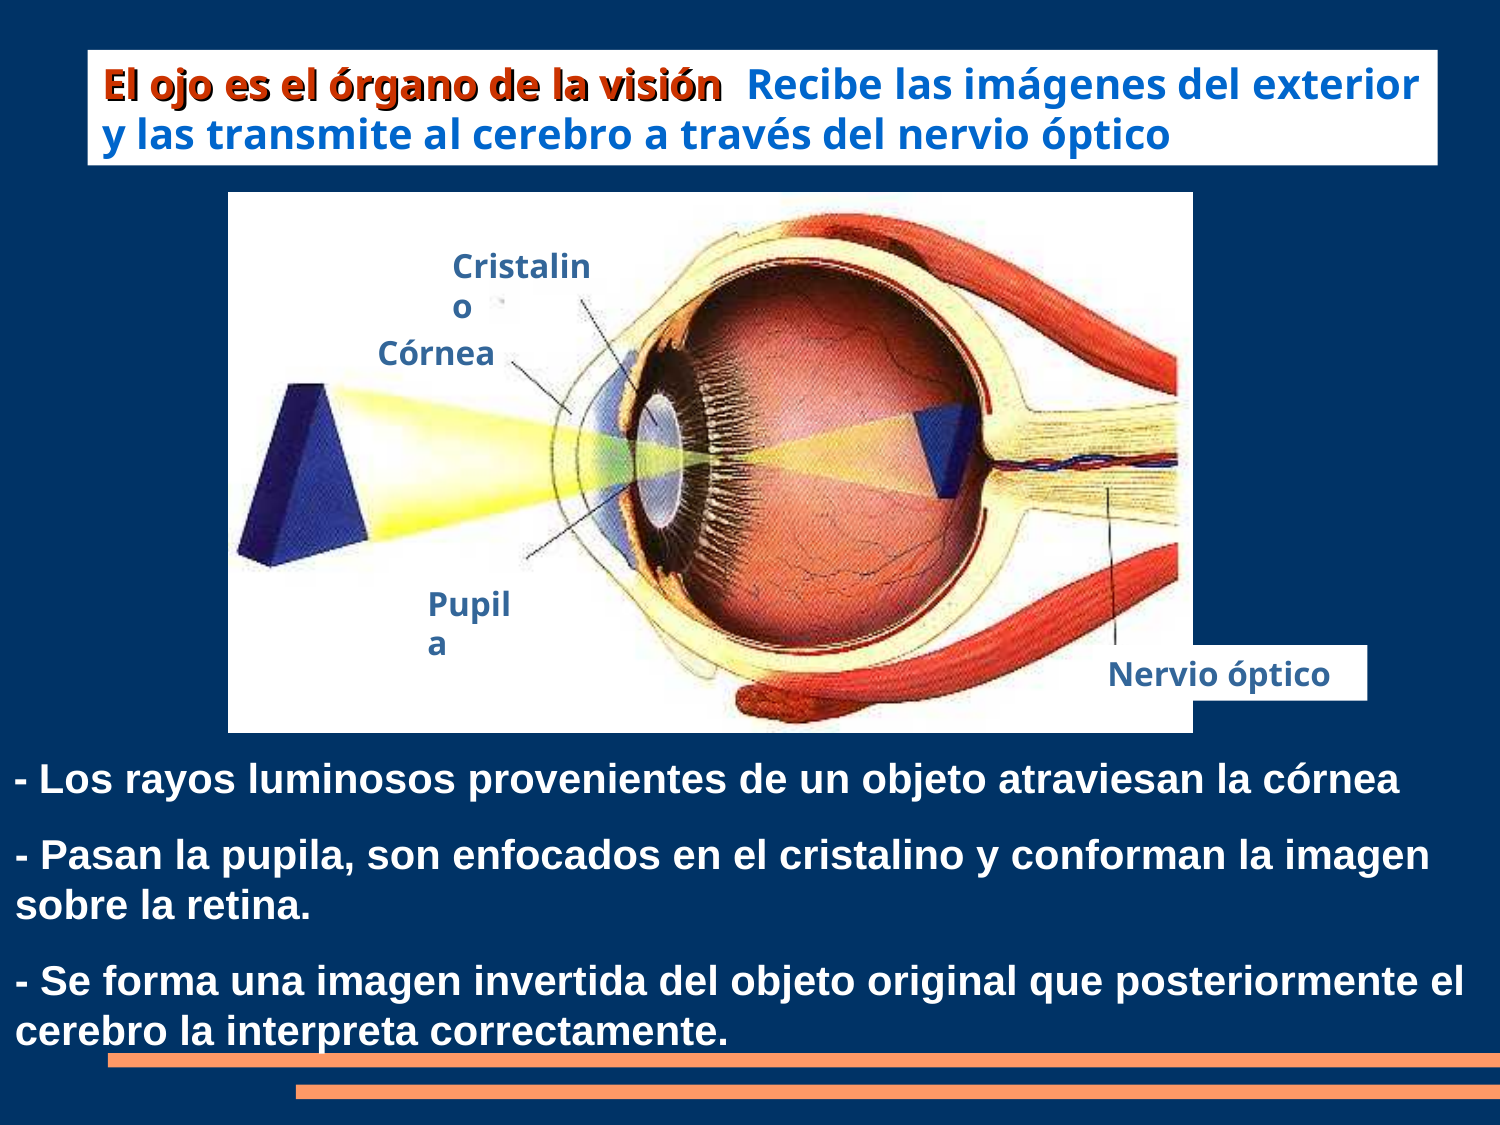

El ojo es el órgano de la visión: Recibe las imágenes del exterior y las transmite al cerebro a través del nervio óptico.
Cristalino
Córnea
Pupila
Nervio óptico
- Los rayos luminosos provenientes de un objeto atraviesan la córnea
- Pasan la pupila, son enfocados en el cristalino y conforman la imagen sobre la retina.
- Se forma una imagen invertida del objeto original que posteriormente el cerebro la interpreta correctamente.